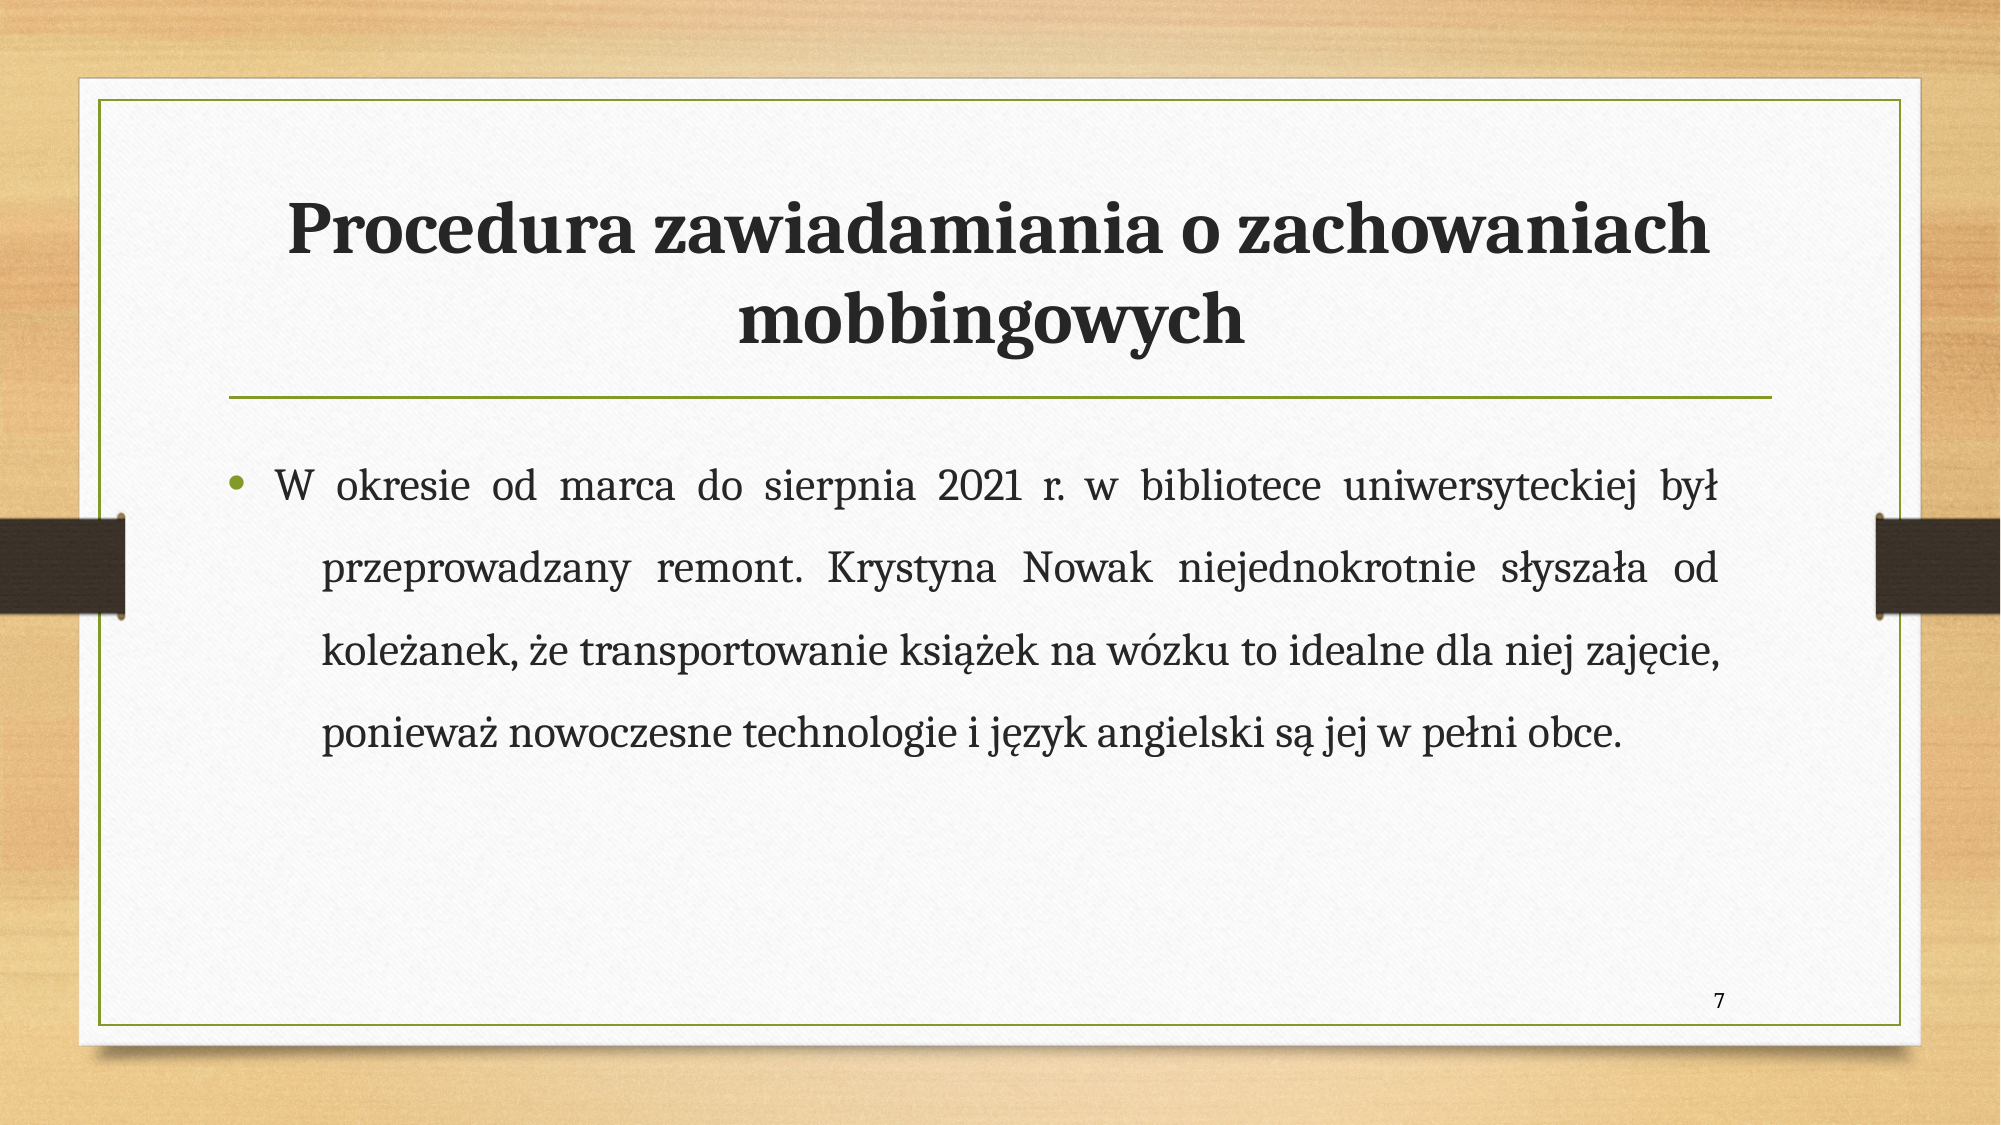

# Procedura zawiadamiania o zachowaniach mobbingowych
W okresie od marca do sierpnia 2021 r. w bibliotece uniwersyteckiej był przeprowadzany remont. Krystyna Nowak niejednokrotnie słyszała od koleżanek, że transportowanie książek na wózku to idealne dla niej zajęcie, ponieważ nowoczesne technologie i język angielski są jej w pełni obce.